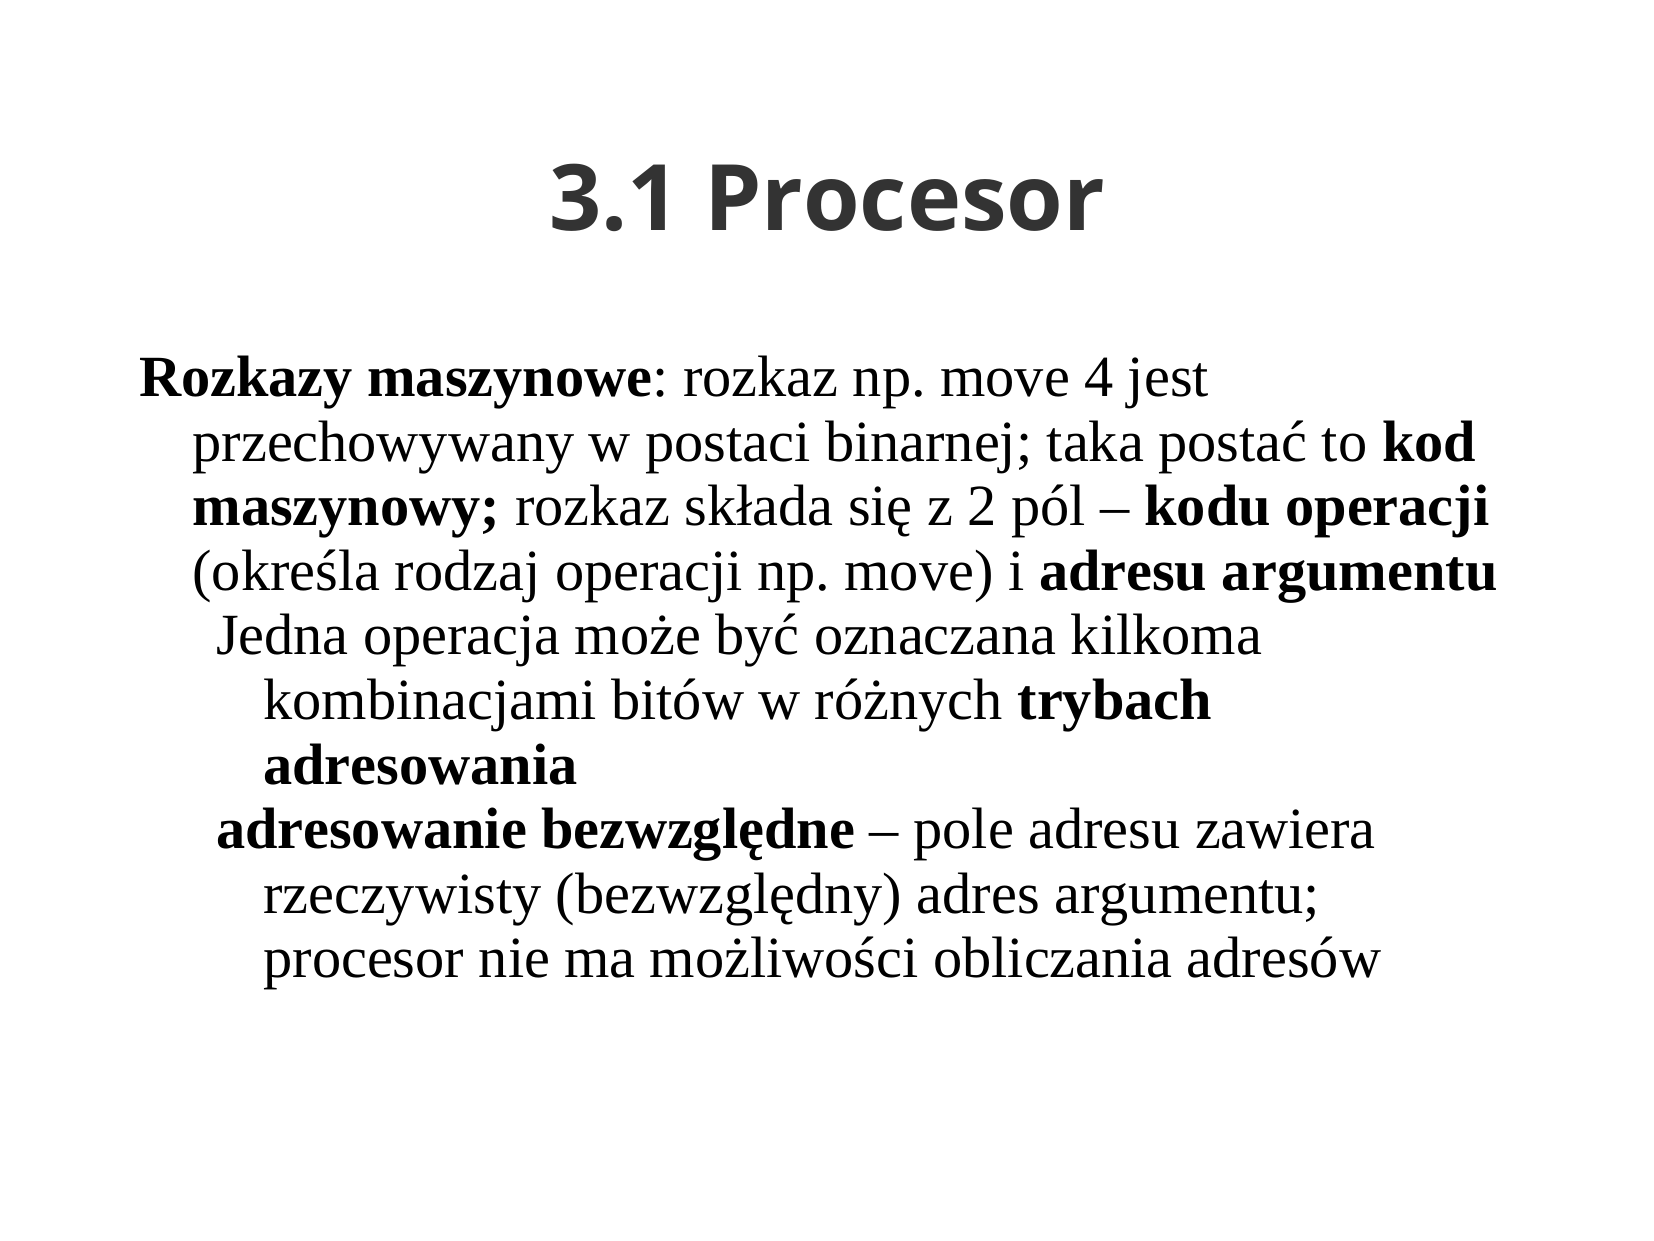

# 3.1 Procesor
Rozkazy maszynowe: rozkaz np. move 4 jest przechowywany w postaci binarnej; taka postać to kod maszynowy; rozkaz składa się z 2 pól – kodu operacji (określa rodzaj operacji np. move) i adresu argumentu
Jedna operacja może być oznaczana kilkoma kombinacjami bitów w różnych trybach adresowania
adresowanie bezwzględne – pole adresu zawiera rzeczywisty (bezwzględny) adres argumentu; procesor nie ma możliwości obliczania adresów